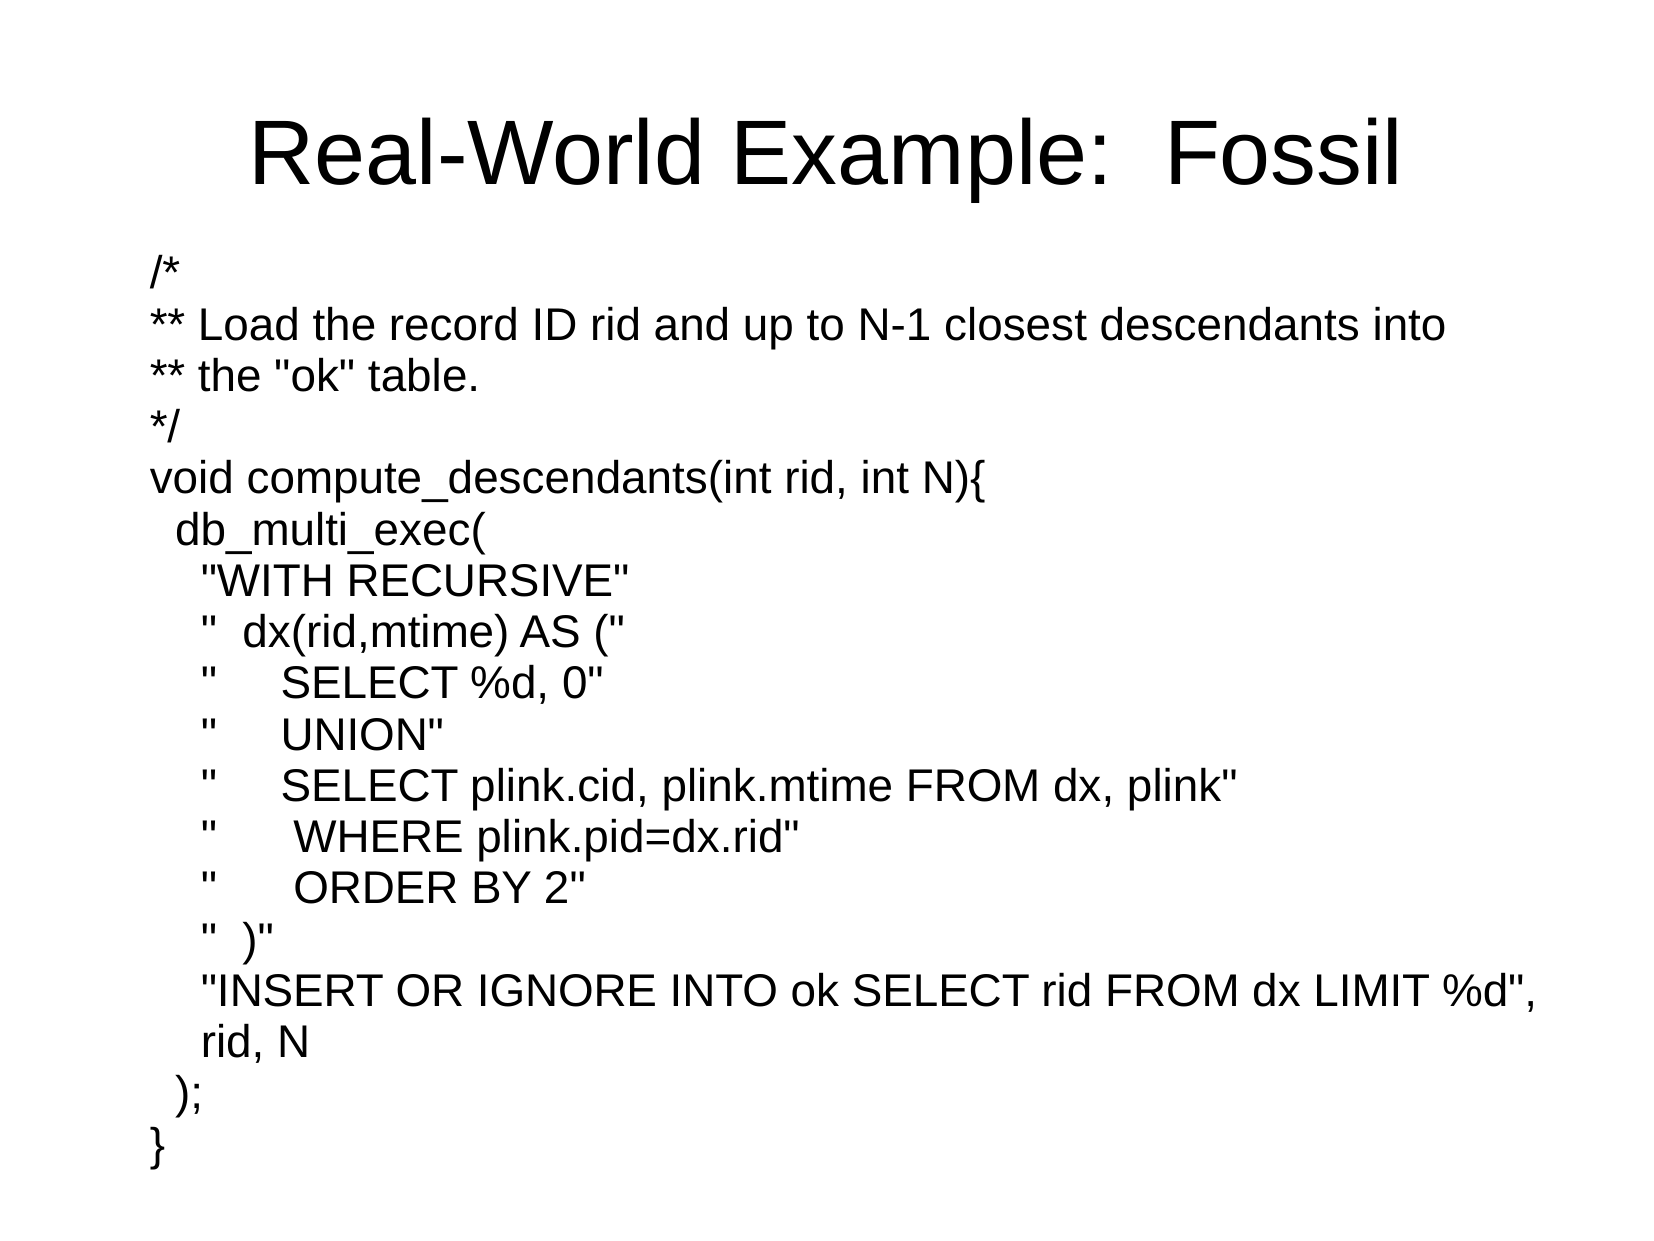

# Real-World Example: Fossil
/*
** Load the record ID rid and up to N-1 closest descendants into
** the "ok" table.
*/
void compute_descendants(int rid, int N){
 db_multi_exec(
 "WITH RECURSIVE"
 " dx(rid,mtime) AS ("
 " SELECT %d, 0"
 " UNION"
 " SELECT plink.cid, plink.mtime FROM dx, plink"
 " WHERE plink.pid=dx.rid"
 " ORDER BY 2"
 " )"
 "INSERT OR IGNORE INTO ok SELECT rid FROM dx LIMIT %d",
 rid, N
 );
}